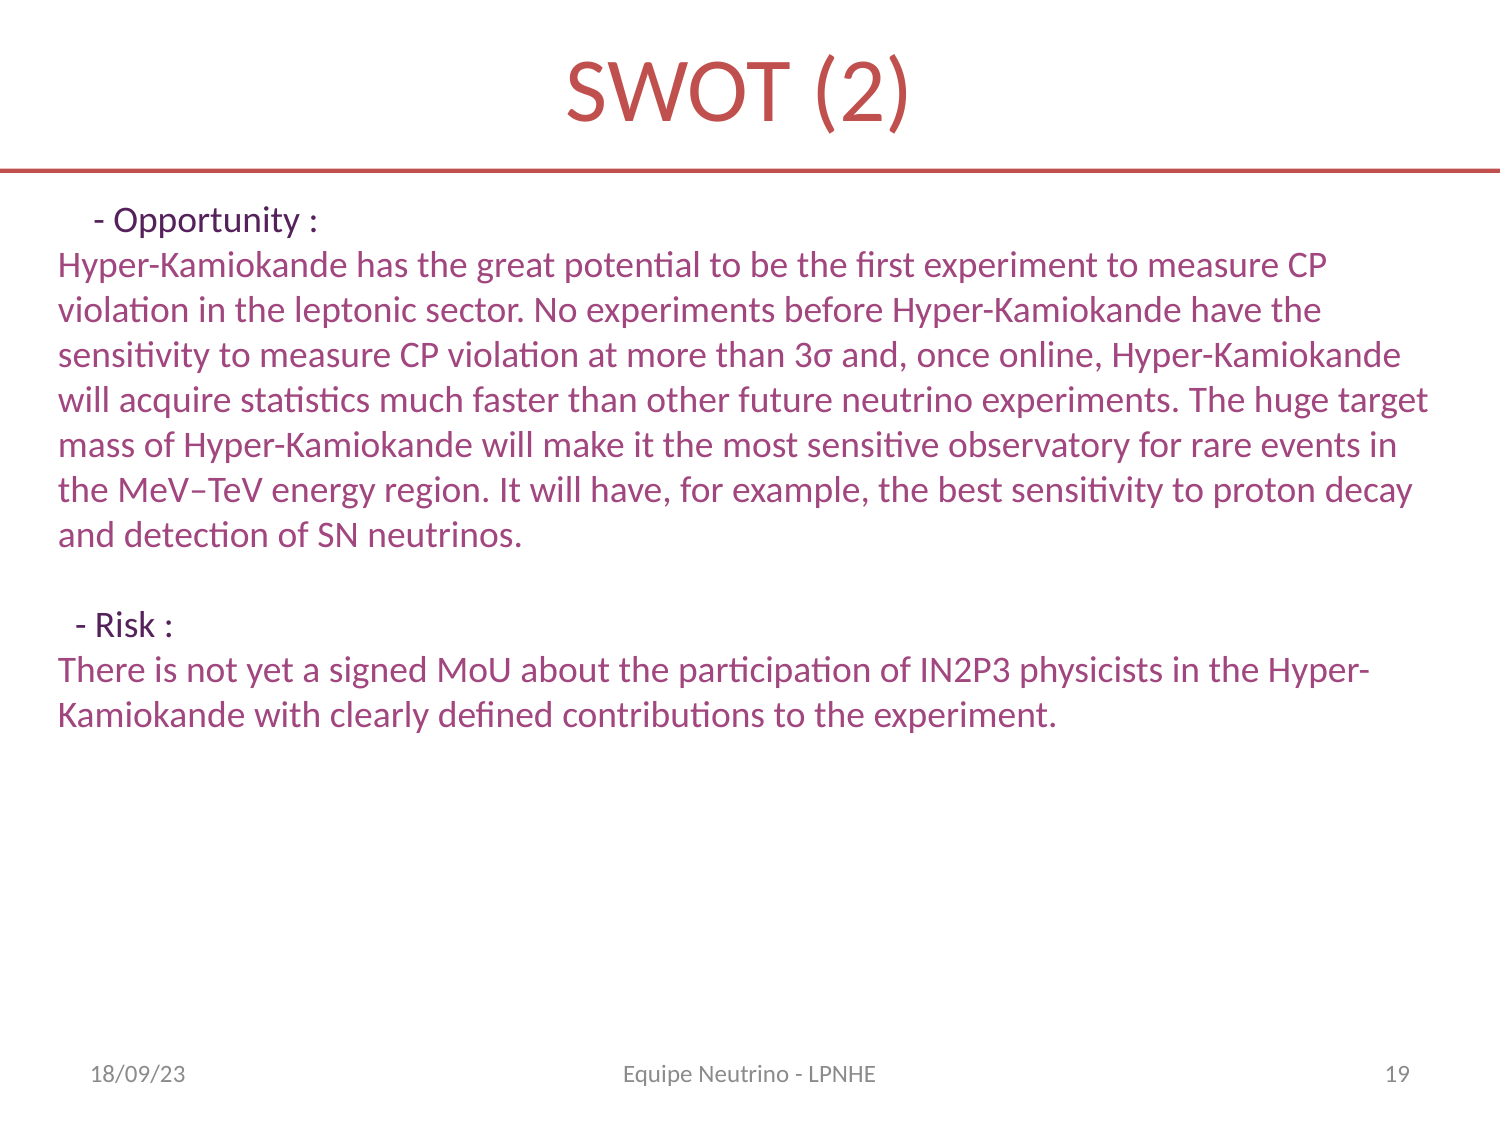

SWOT (2)
- Opportunity :
Hyper-Kamiokande has the great potential to be the first experiment to measure CP violation in the leptonic sector. No experiments before Hyper-Kamiokande have the sensitivity to measure CP violation at more than 3σ and, once online, Hyper-Kamiokande will acquire statistics much faster than other future neutrino experiments. The huge target mass of Hyper-Kamiokande will make it the most sensitive observatory for rare events in the MeV–TeV energy region. It will have, for example, the best sensitivity to proton decay and detection of SN neutrinos.
 - Risk :
There is not yet a signed MoU about the participation of IN2P3 physicists in the Hyper-Kamiokande with clearly defined contributions to the experiment.
18/09/23
Equipe Neutrino - LPNHE